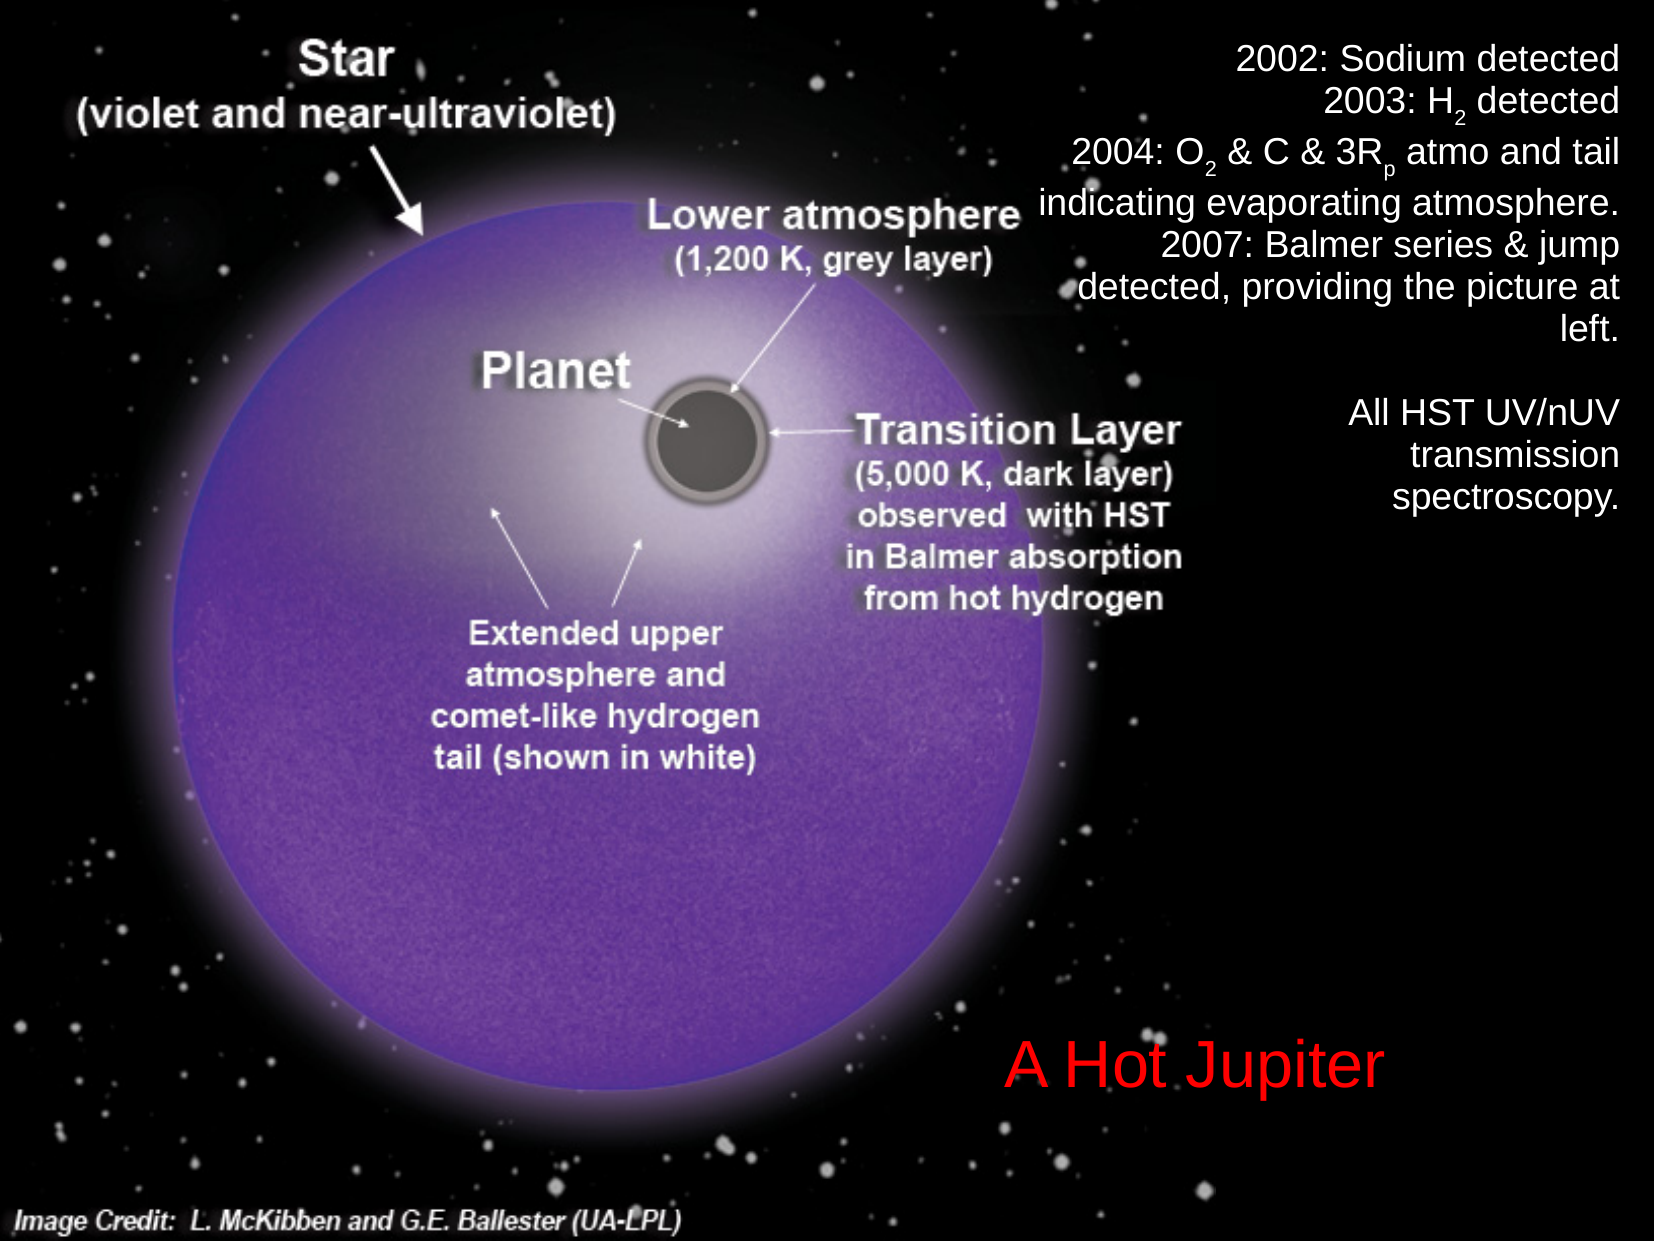

2002: Sodium detected
2003: H2 detected
2004: O2 & C & 3Rp atmo and tail indicating evaporating atmosphere.
2007: Balmer series & jump detected, providing the picture at left.
All HST UV/nUV
transmission
spectroscopy.
A Hot Jupiter